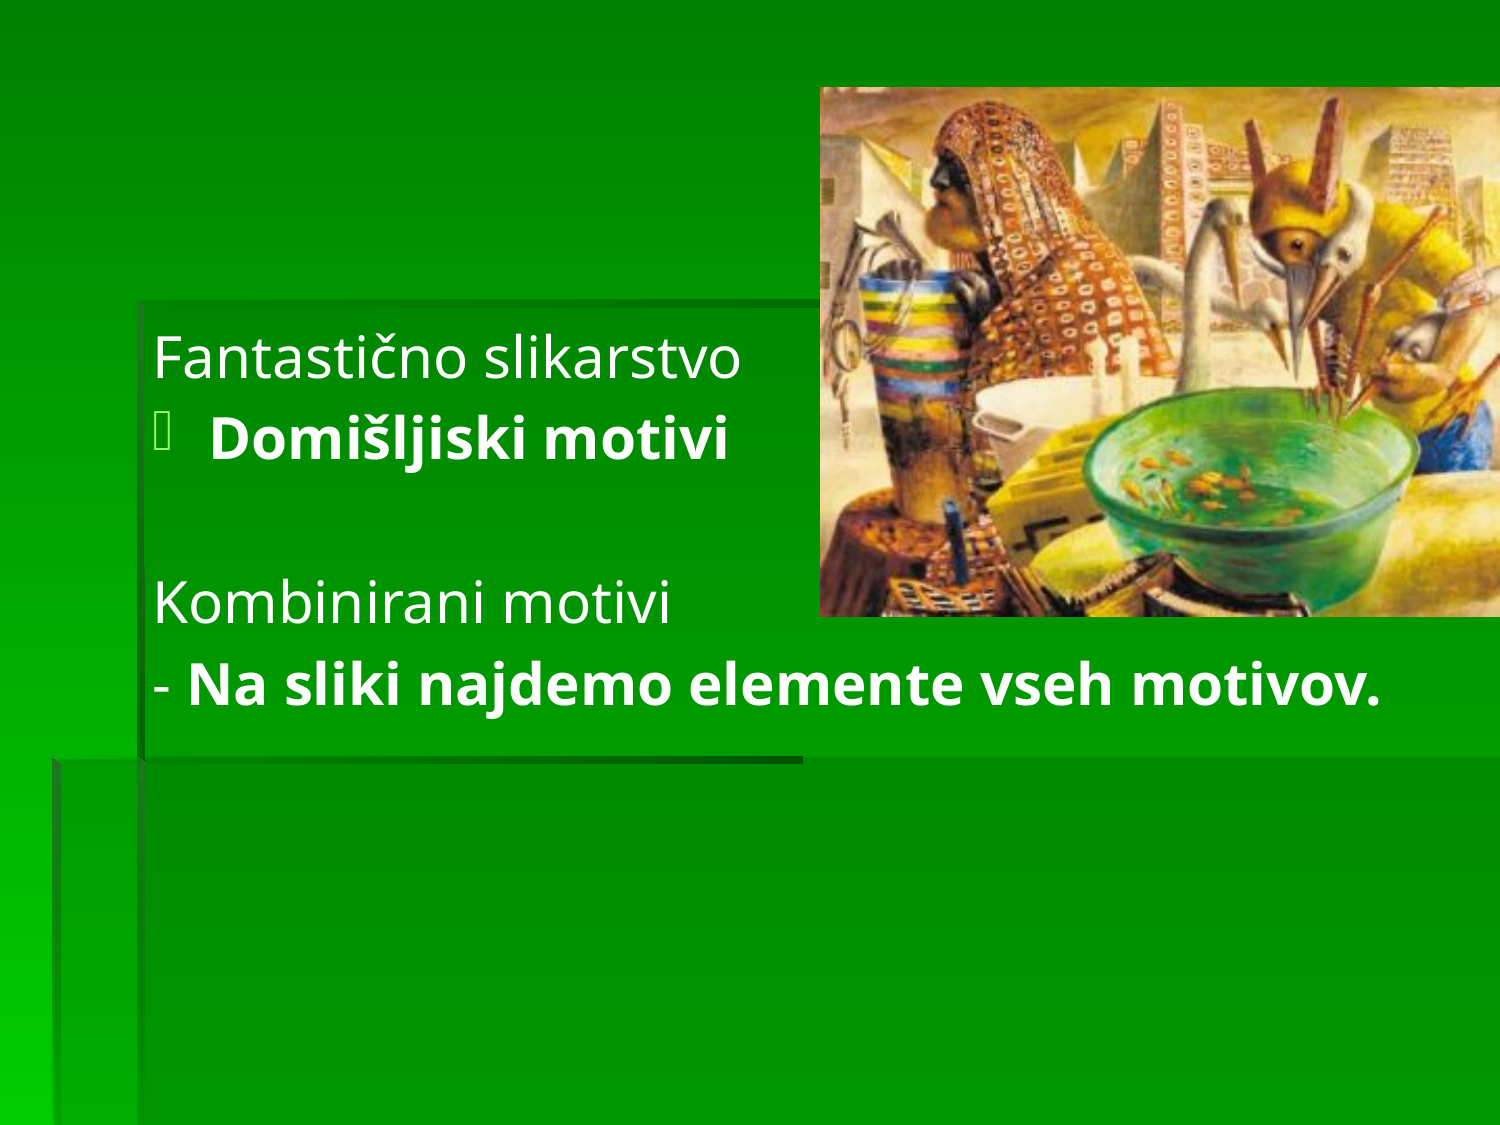

#
Fantastično slikarstvo
Domišljiski motivi
Kombinirani motivi
- Na sliki najdemo elemente vseh motivov.